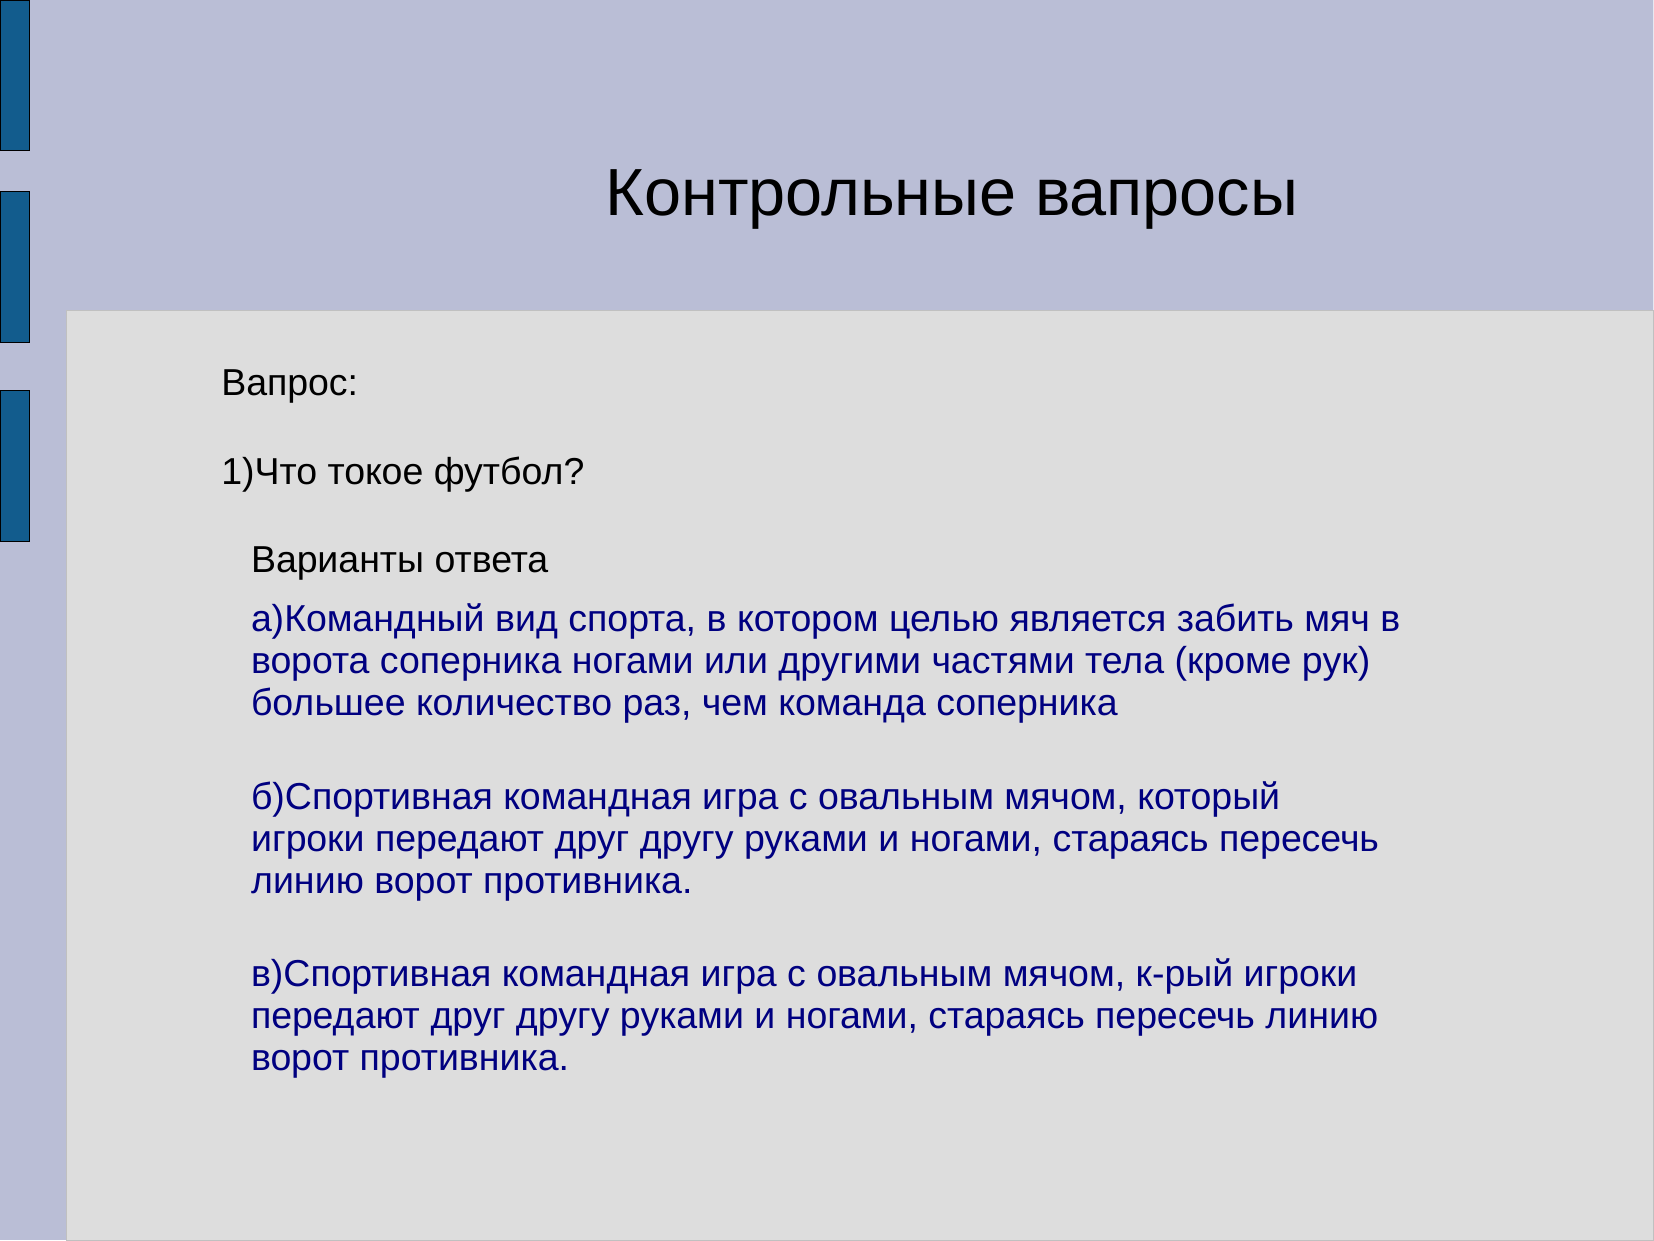

Контрольные вапросы
Вапрос:
1)Что токое футбол?
Варианты ответа
а)Командный вид спорта, в котором целью является забить мяч в ворота соперника ногами или другими частями тела (кроме рук) большее количество раз, чем команда соперника
б)Спортивная командная игра с овальным мячом, который игроки передают друг другу руками и ногами, стараясь пересечь линию ворот противника.
в)Спортивная командная игра с овальным мячом, к-рый игроки передают друг другу руками и ногами, стараясь пересечь линию ворот противника.